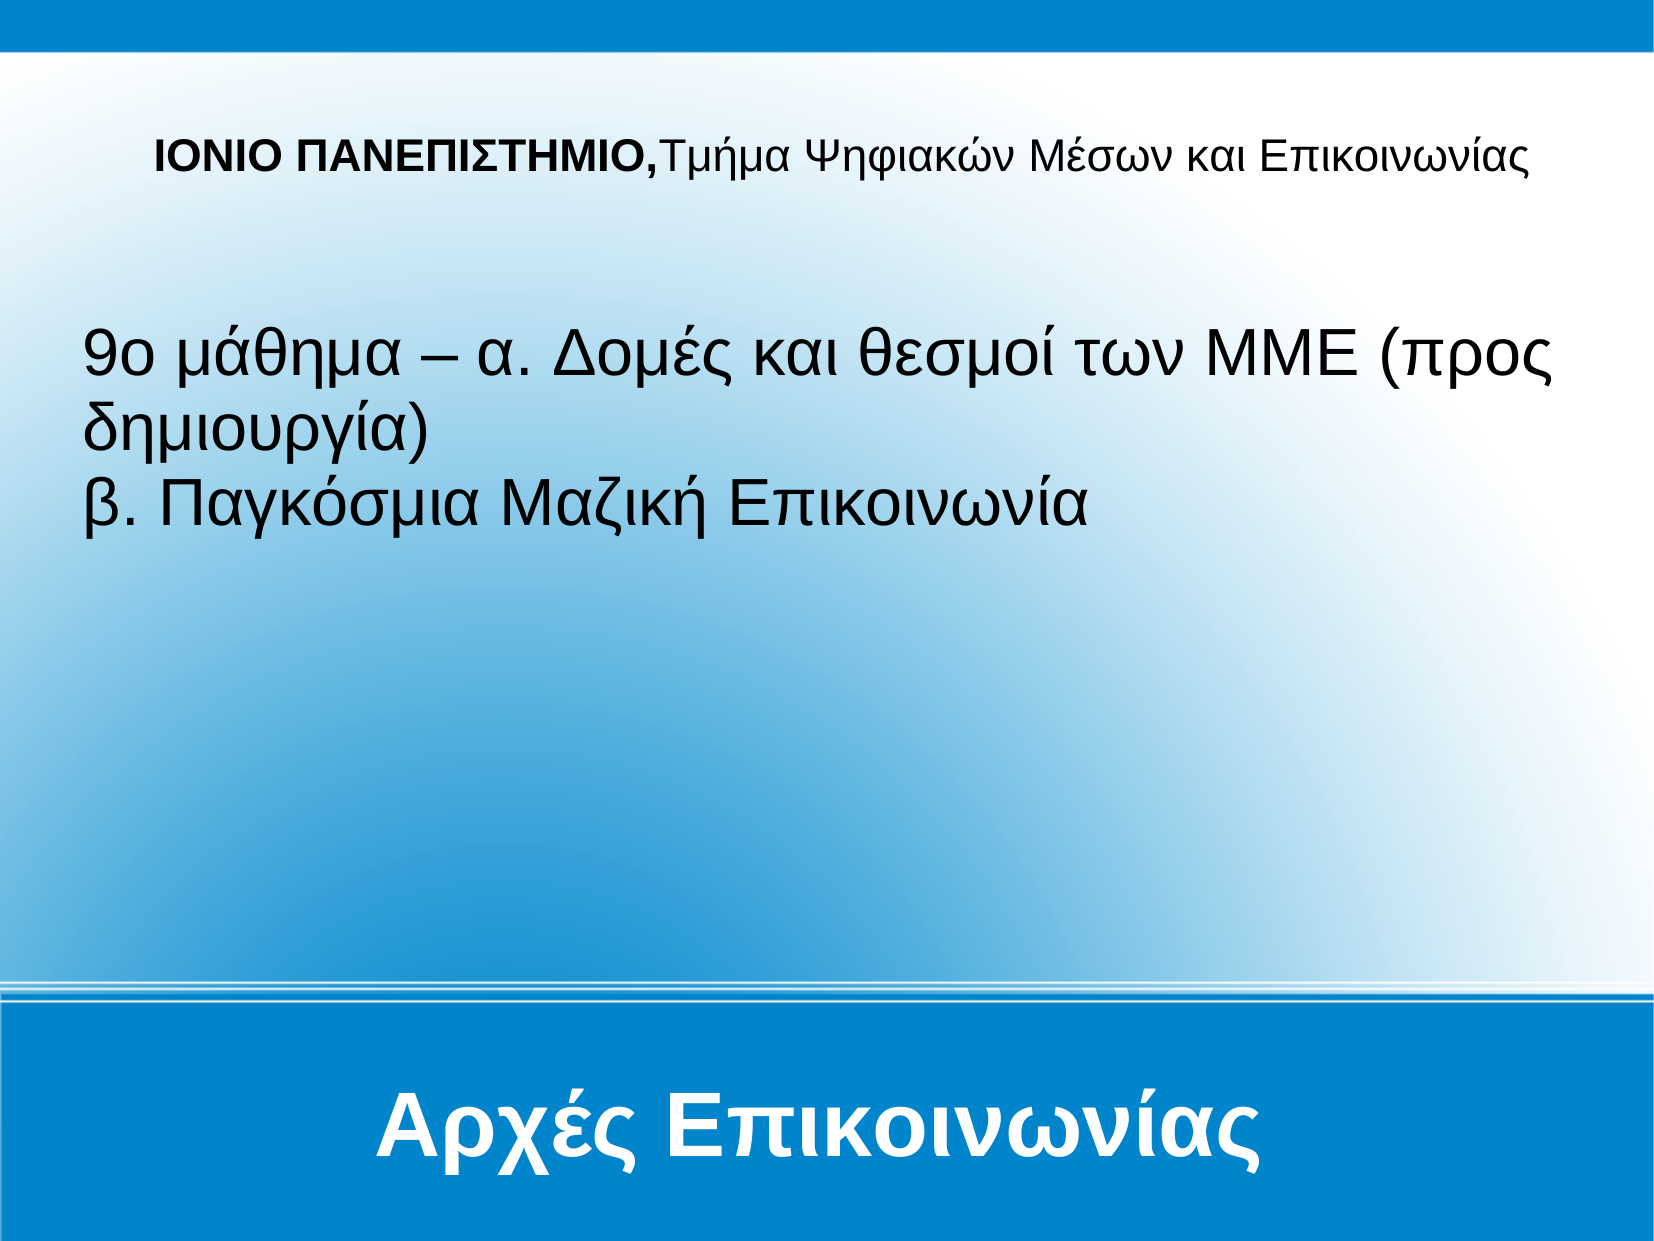

ΙΟΝΙΟ ΠΑΝΕΠΙΣΤΗΜΙΟ,Τμήμα Ψηφιακών Μέσων και Επικοινωνίας
9ο μάθημα – α. Δομές και θεσμοί των ΜΜΕ (προς δημιουργία)
β. Παγκόσμια Μαζική Επικοινωνία
# Αρχές Επικοινωνίας